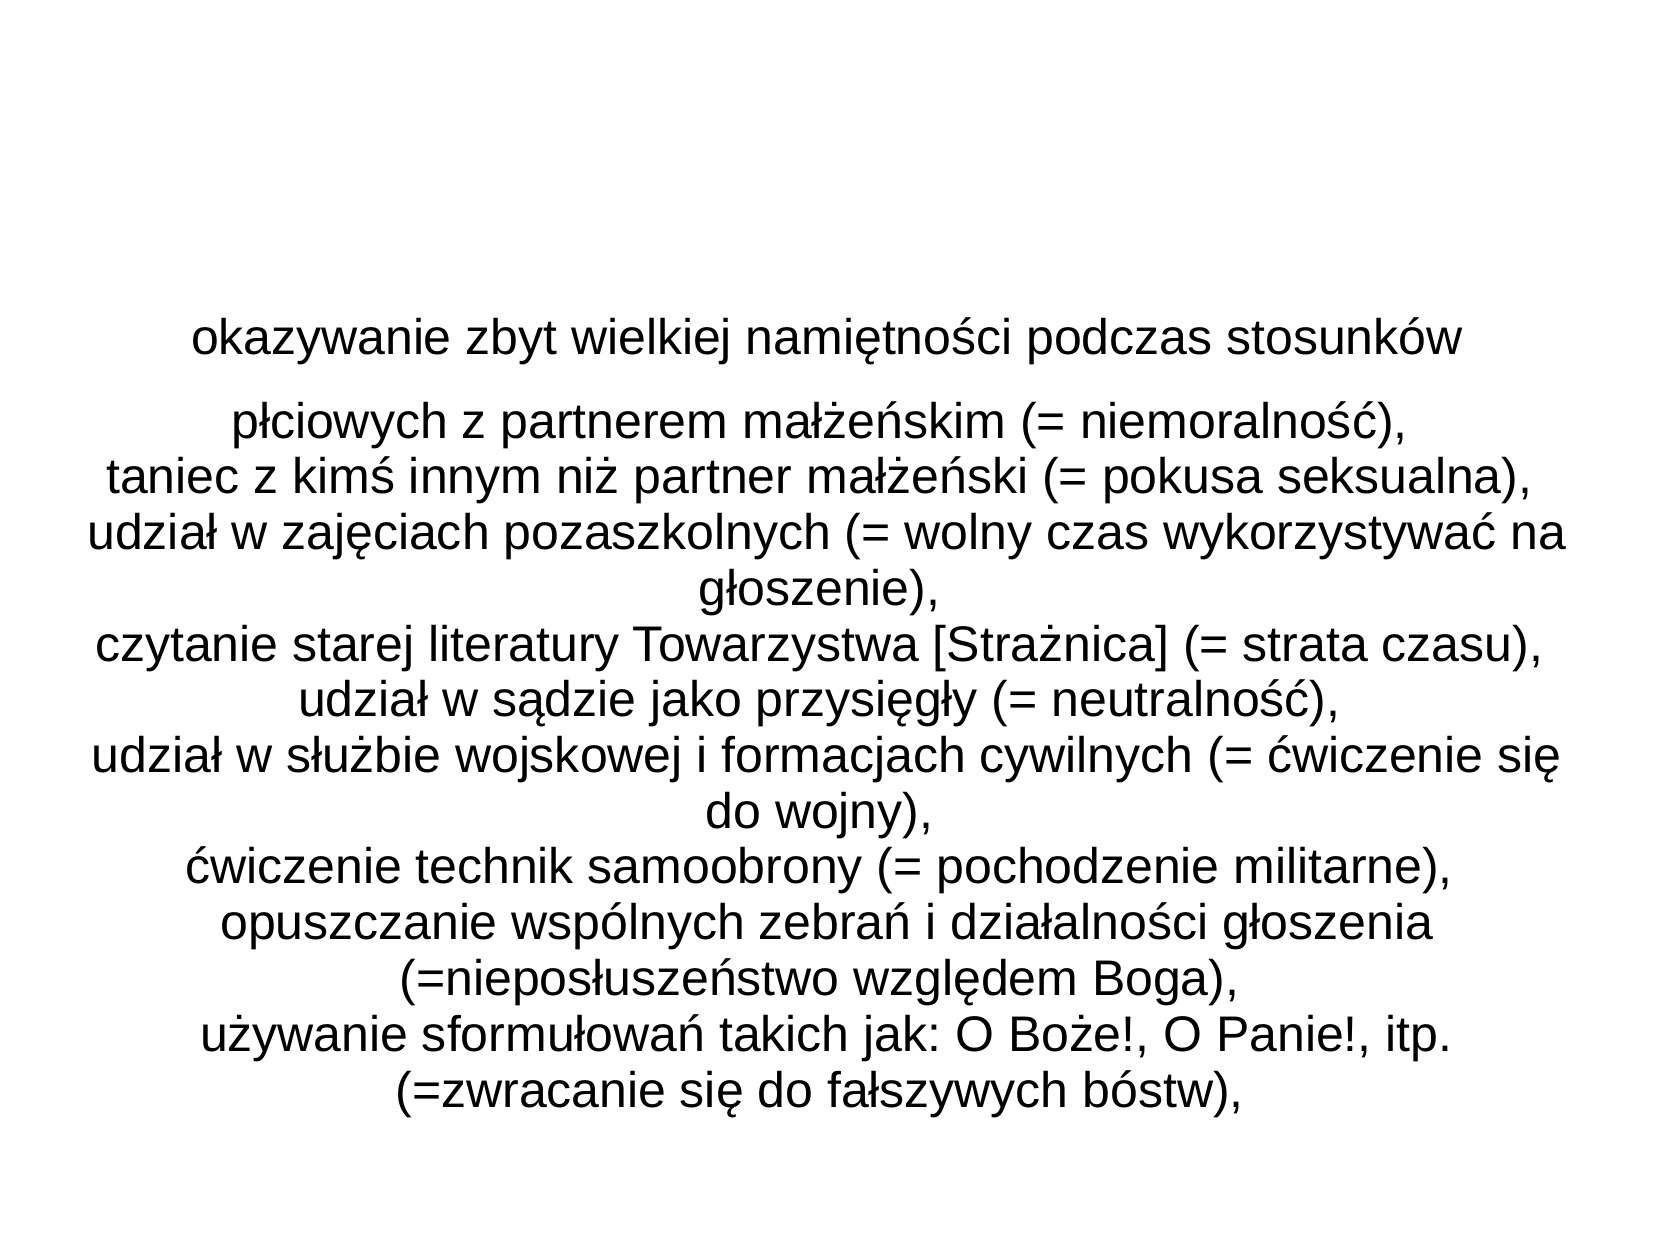

#
okazywanie zbyt wielkiej namiętności podczas stosunków płciowych z partnerem małżeńskim (= niemoralność),
taniec z kimś innym niż partner małżeński (= pokusa seksualna),
udział w zajęciach pozaszkolnych (= wolny czas wykorzystywać na głoszenie),
czytanie starej literatury Towarzystwa [Strażnica] (= strata czasu),
udział w sądzie jako przysięgły (= neutralność),
udział w służbie wojskowej i formacjach cywilnych (= ćwiczenie się do wojny),
ćwiczenie technik samoobrony (= pochodzenie militarne),
opuszczanie wspólnych zebrań i działalności głoszenia (=nieposłuszeństwo względem Boga),
używanie sformułowań takich jak: O Boże!, O Panie!, itp. (=zwracanie się do fałszywych bóstw),